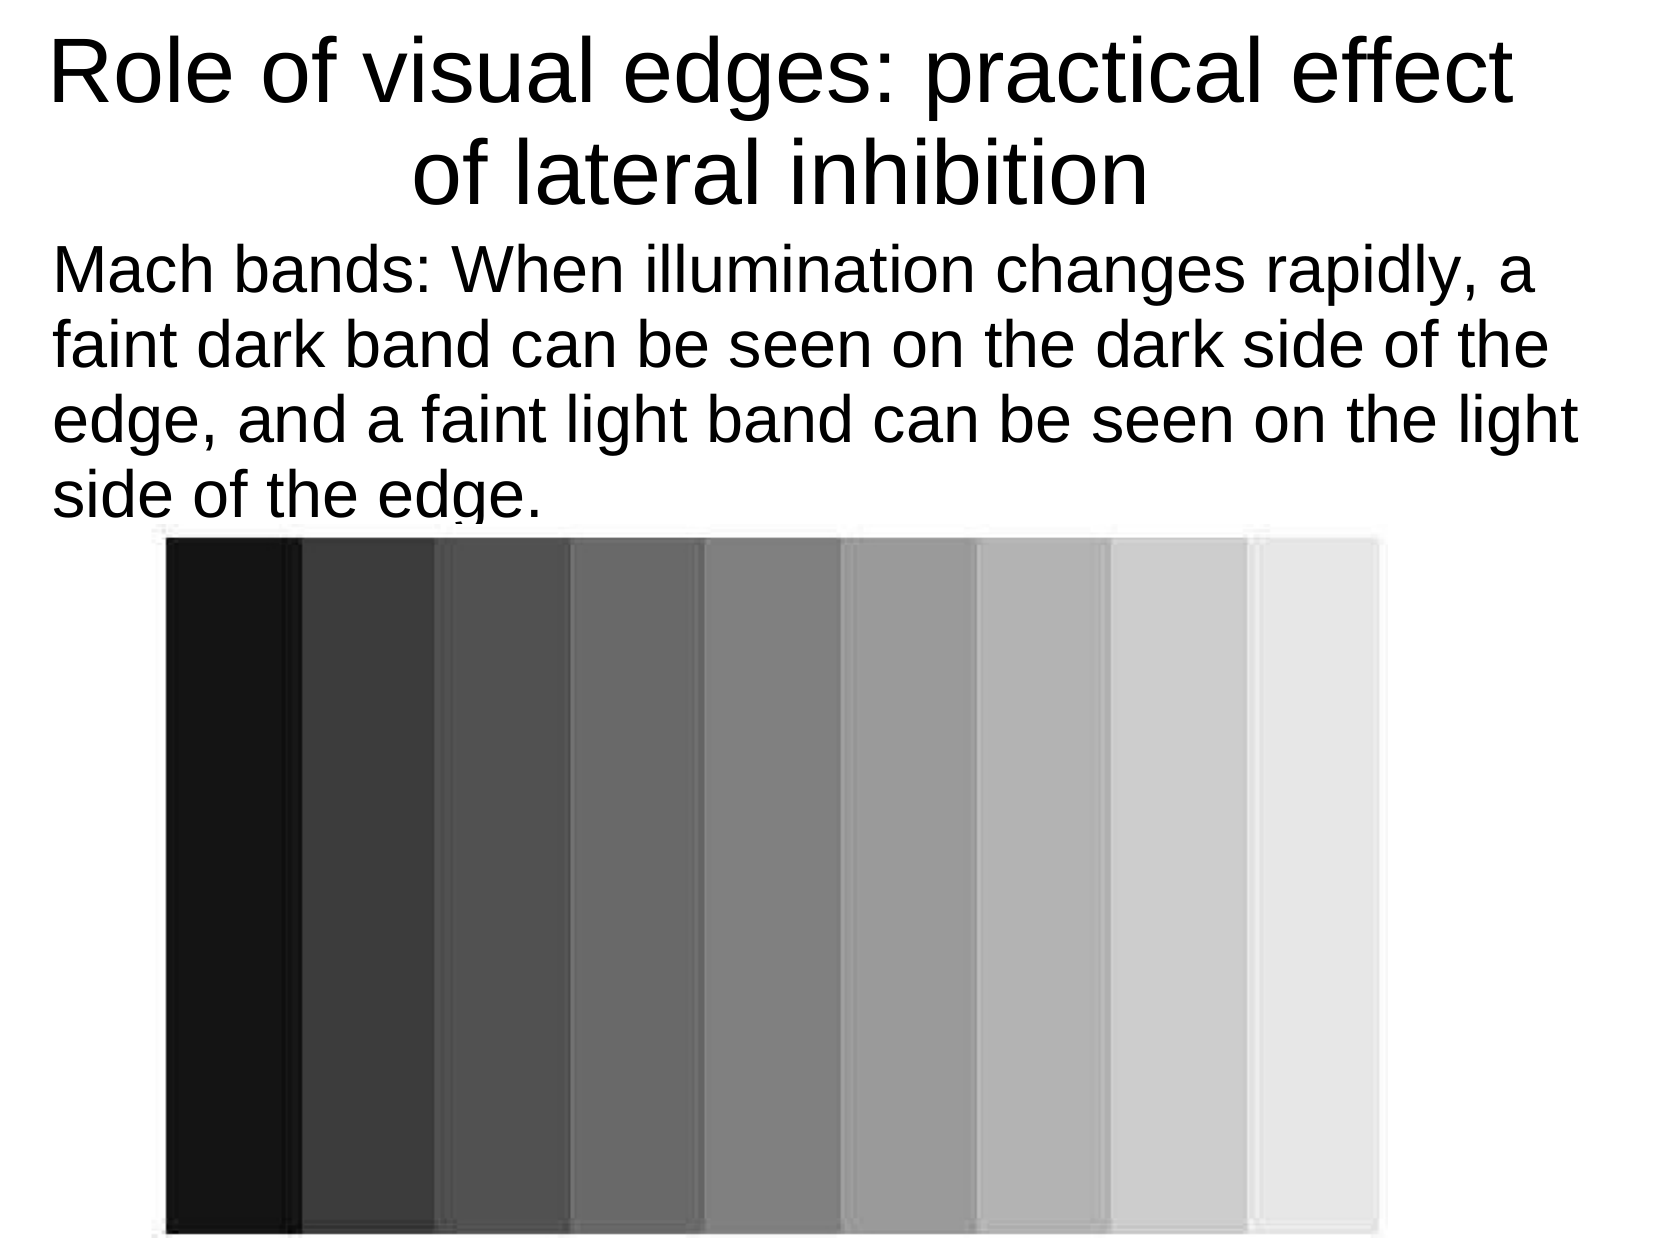

# Role of visual edges: practical effect of lateral inhibition
Mach bands: When illumination changes rapidly, a faint dark band can be seen on the dark side of the edge, and a faint light band can be seen on the light side of the edge.